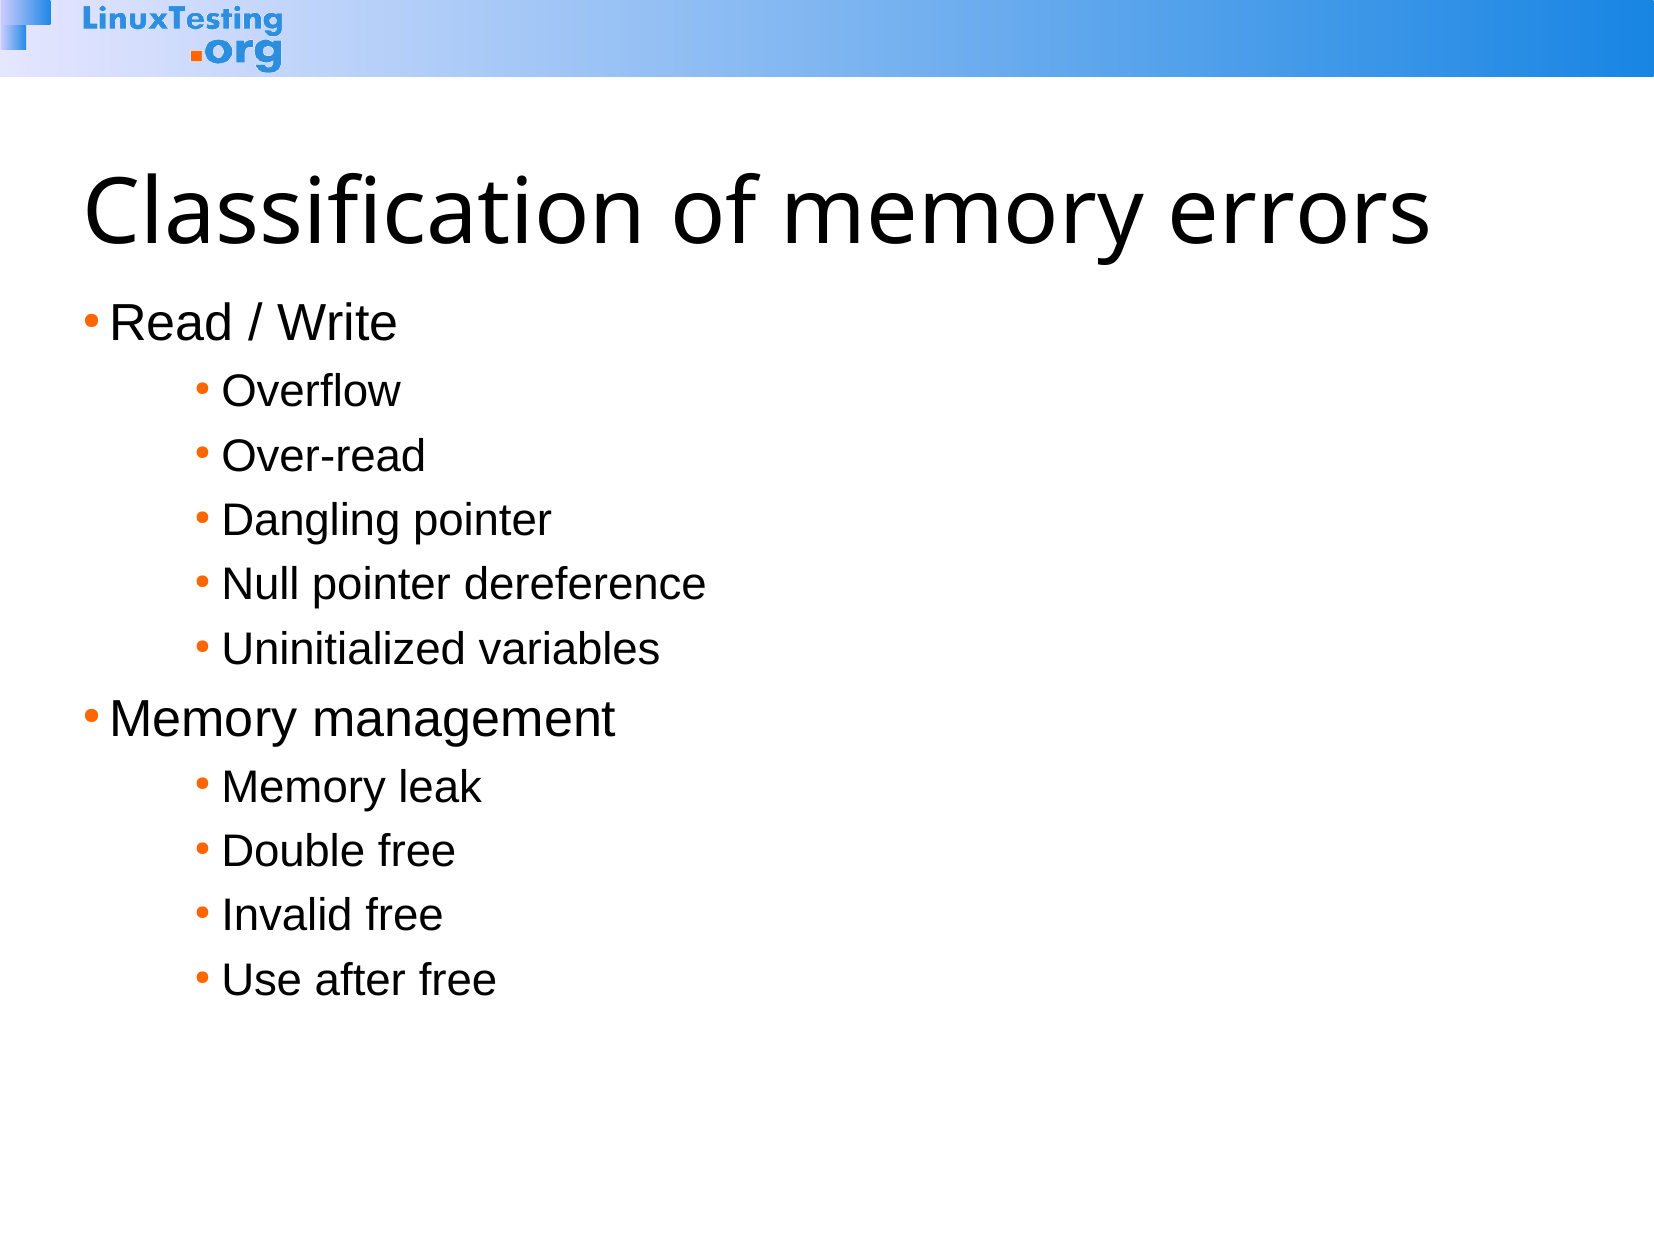

# Classification of memory errors
Read / Write
Overflow
Over-read
Dangling pointer
Null pointer dereference
Uninitialized variables
Memory management
Memory leak
Double free
Invalid free
Use after free